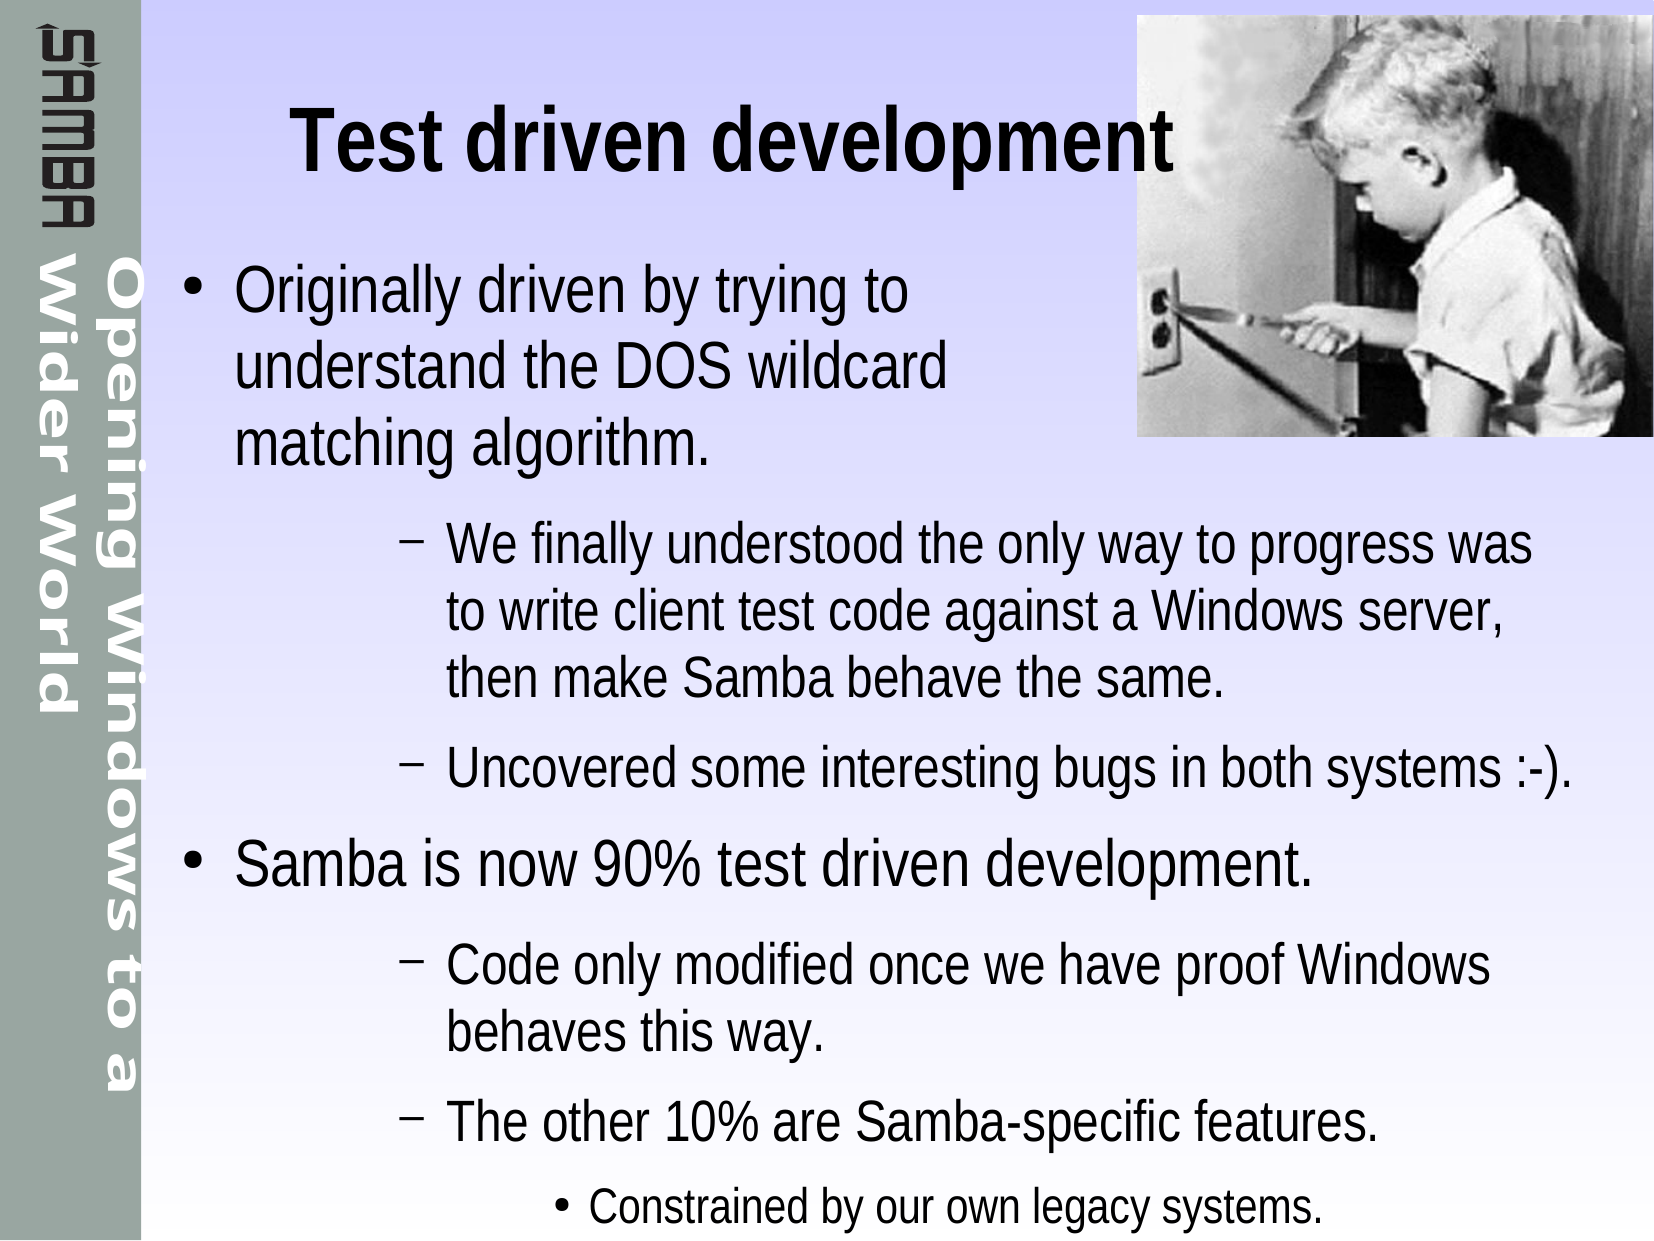

# Test driven development
Originally driven by trying to understand the DOS wildcard matching algorithm.
We finally understood the only way to progress was to write client test code against a Windows server, then make Samba behave the same.
Uncovered some interesting bugs in both systems :-).
Samba is now 90% test driven development.
Code only modified once we have proof Windows behaves this way.
The other 10% are Samba-specific features.
Constrained by our own legacy systems.